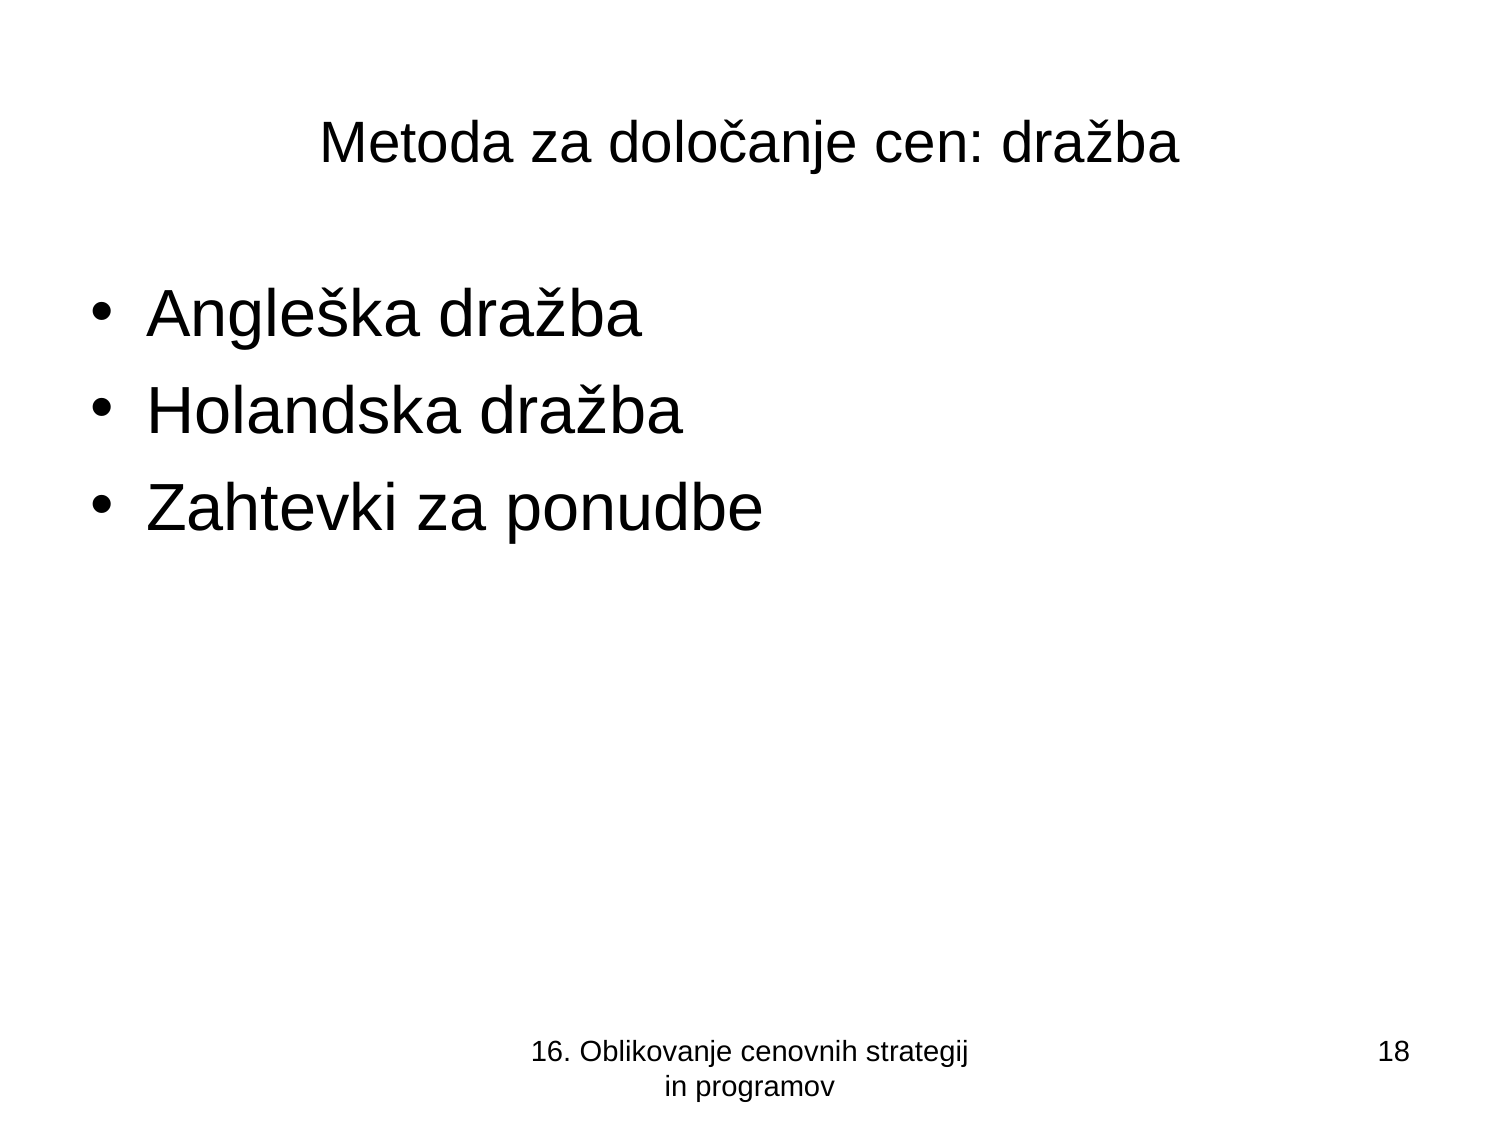

# Metoda za določanje cen: dražba
Angleška dražba
Holandska dražba
Zahtevki za ponudbe
16. Oblikovanje cenovnih strategij in programov